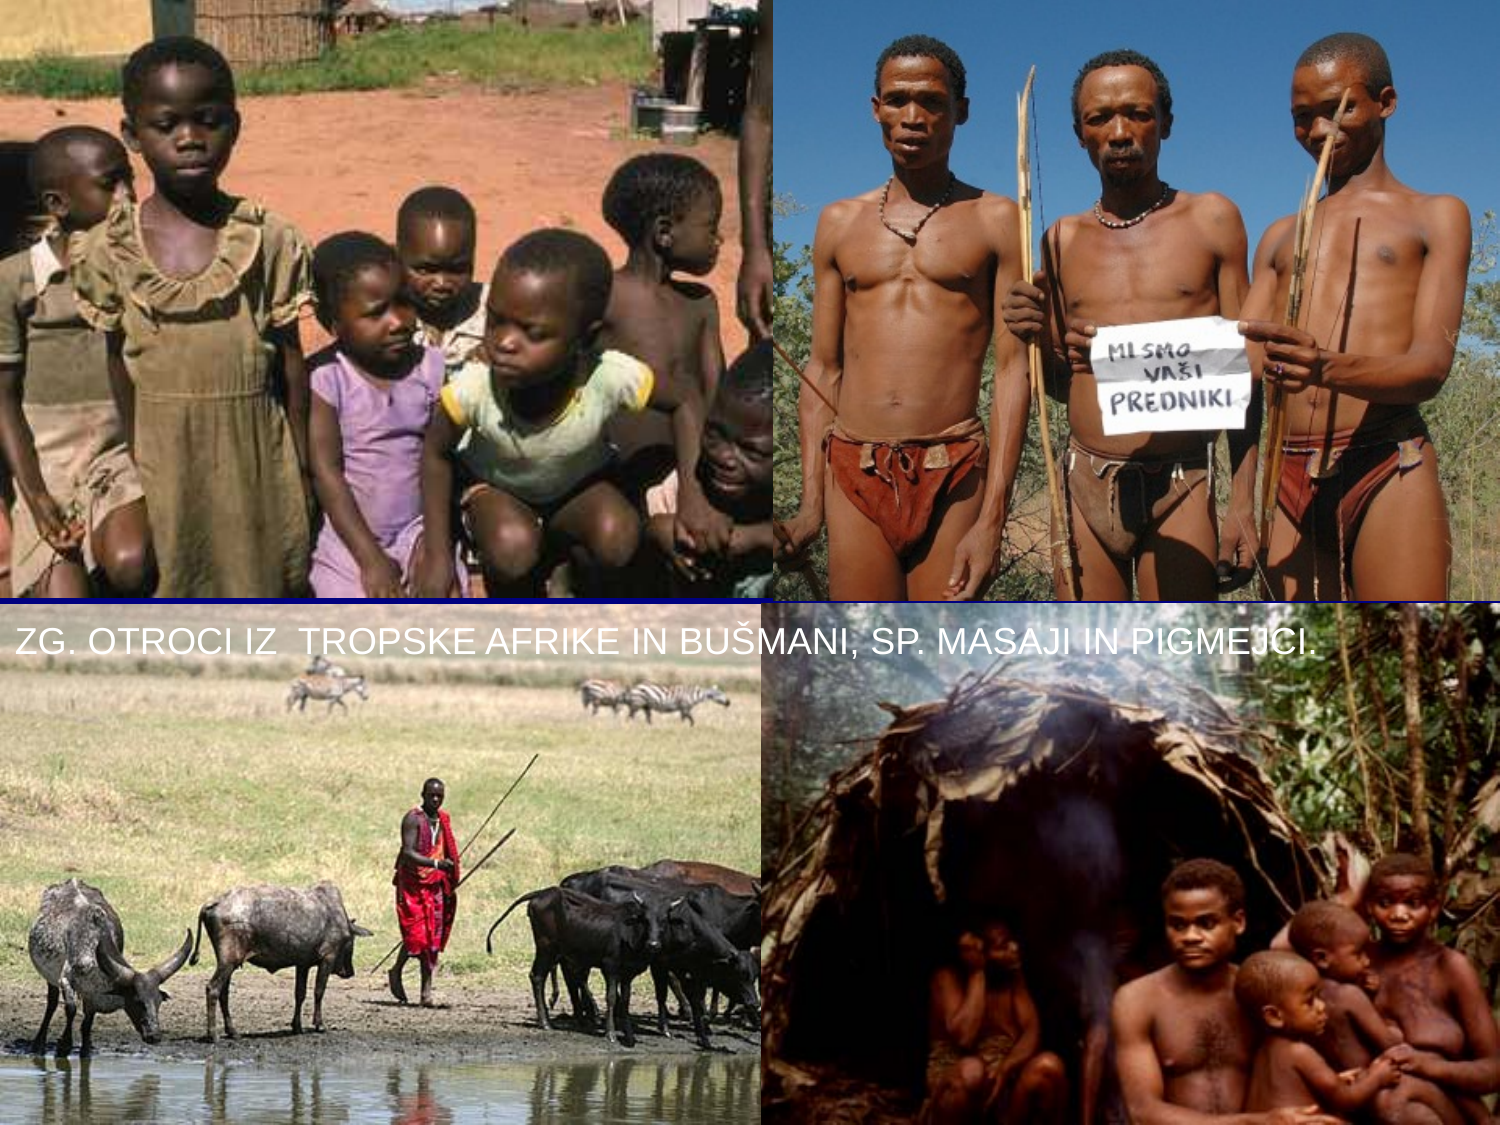

ZG. OTROCI IZ TROPSKE AFRIKE IN BUŠMANI, SP. MASAJI IN PIGMEJCI.